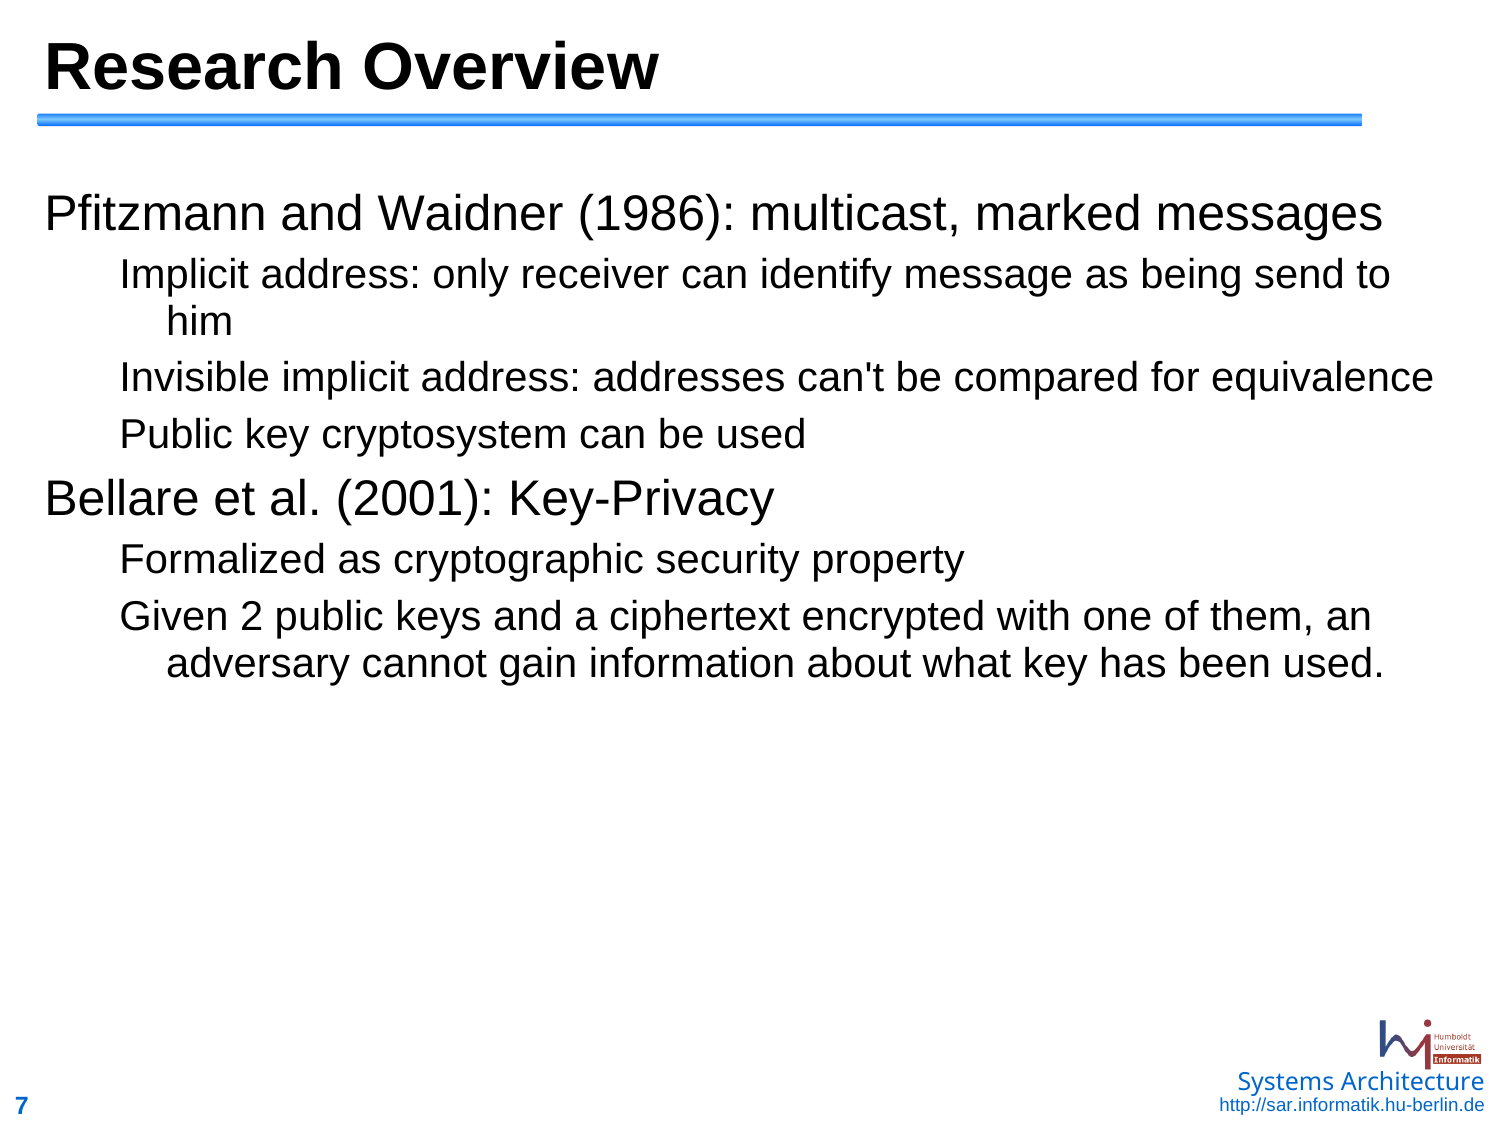

# Research Overview
Pfitzmann and Waidner (1986): multicast, marked messages
Implicit address: only receiver can identify message as being send to him
Invisible implicit address: addresses can't be compared for equivalence
Public key cryptosystem can be used
Bellare et al. (2001): Key-Privacy
Formalized as cryptographic security property
Given 2 public keys and a ciphertext encrypted with one of them, an adversary cannot gain information about what key has been used.